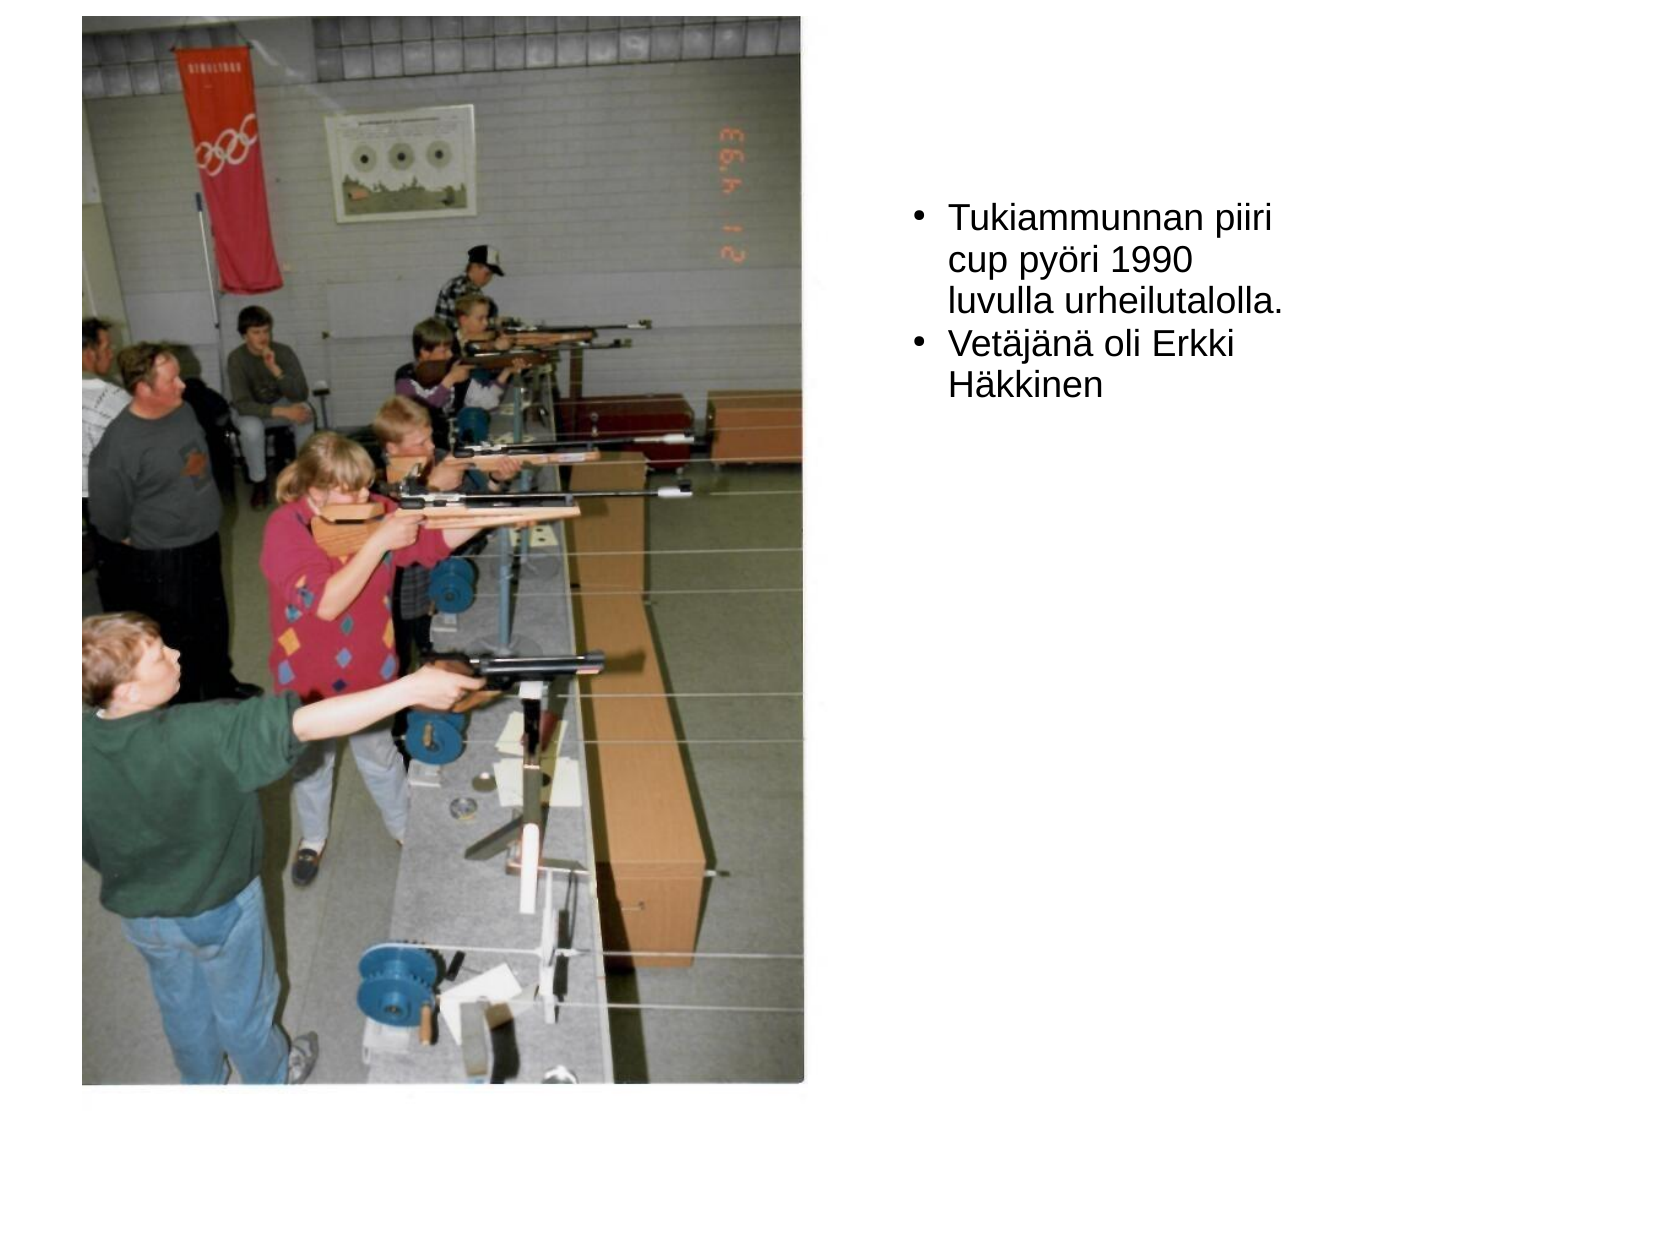

#
Tukiammunnan piiri cup pyöri 1990 luvulla urheilutalolla.
Vetäjänä oli Erkki Häkkinen